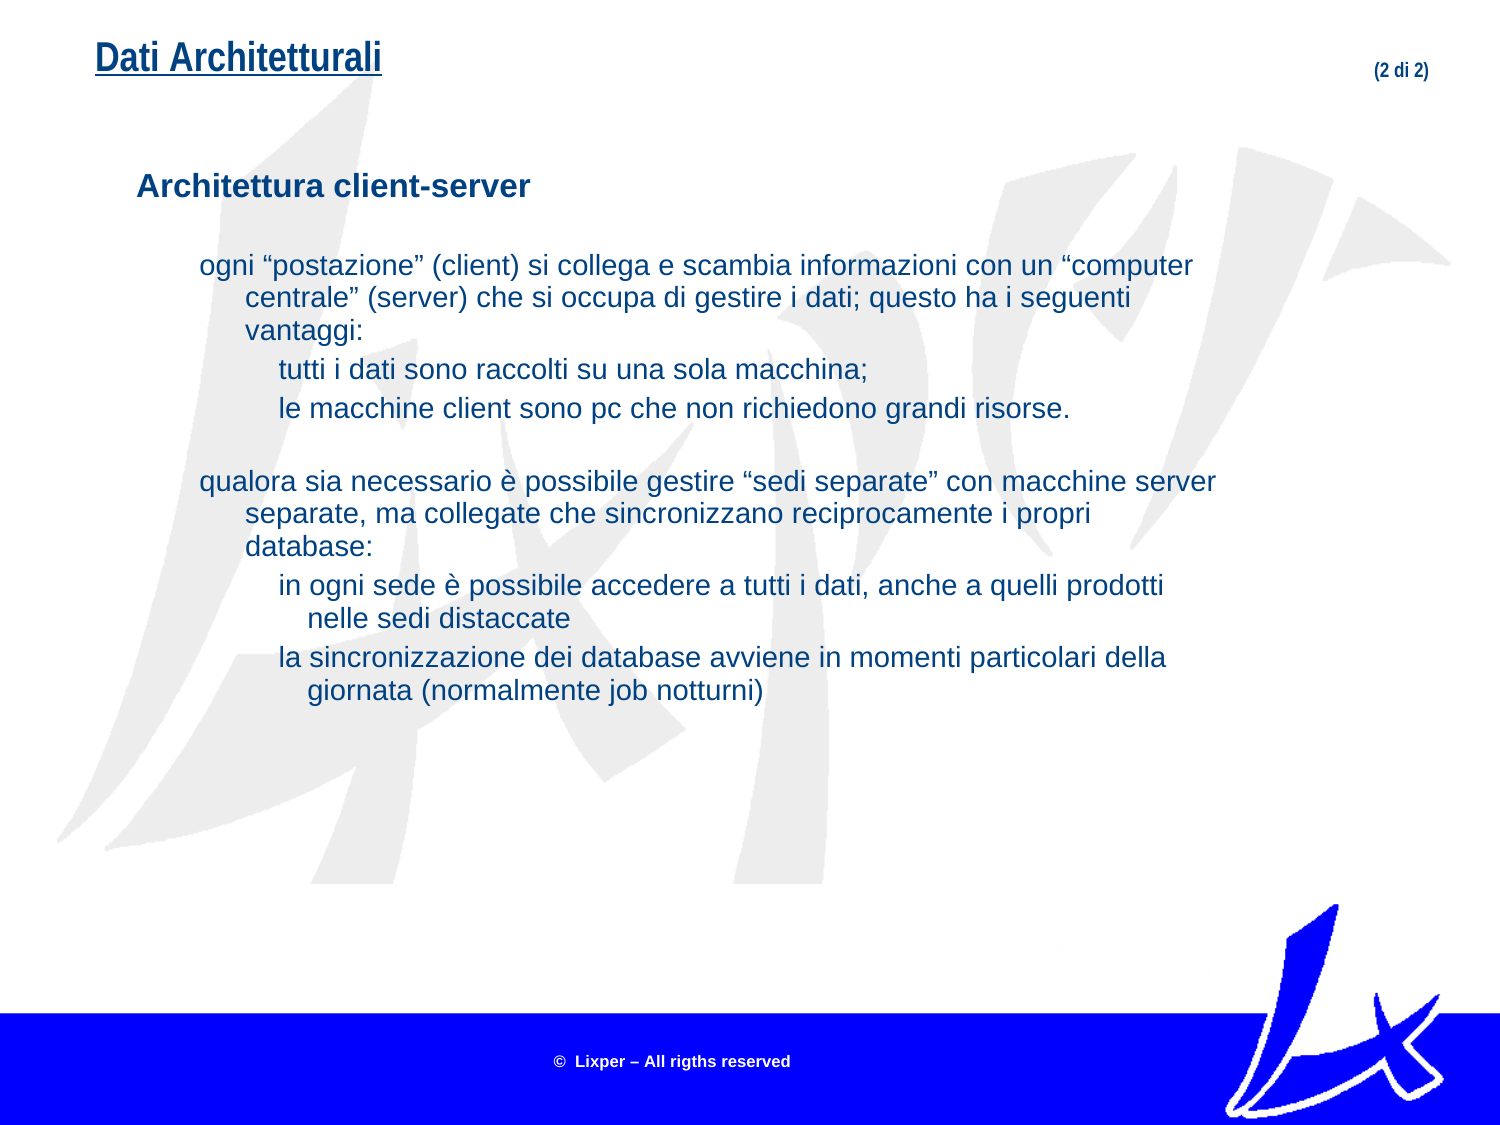

# Dati Architetturali
(2 di 2)
Architettura client-server
ogni “postazione” (client) si collega e scambia informazioni con un “computer centrale” (server) che si occupa di gestire i dati; questo ha i seguenti vantaggi:
tutti i dati sono raccolti su una sola macchina;
le macchine client sono pc che non richiedono grandi risorse.
qualora sia necessario è possibile gestire “sedi separate” con macchine server separate, ma collegate che sincronizzano reciprocamente i propri database:
in ogni sede è possibile accedere a tutti i dati, anche a quelli prodotti nelle sedi distaccate
la sincronizzazione dei database avviene in momenti particolari della giornata (normalmente job notturni)